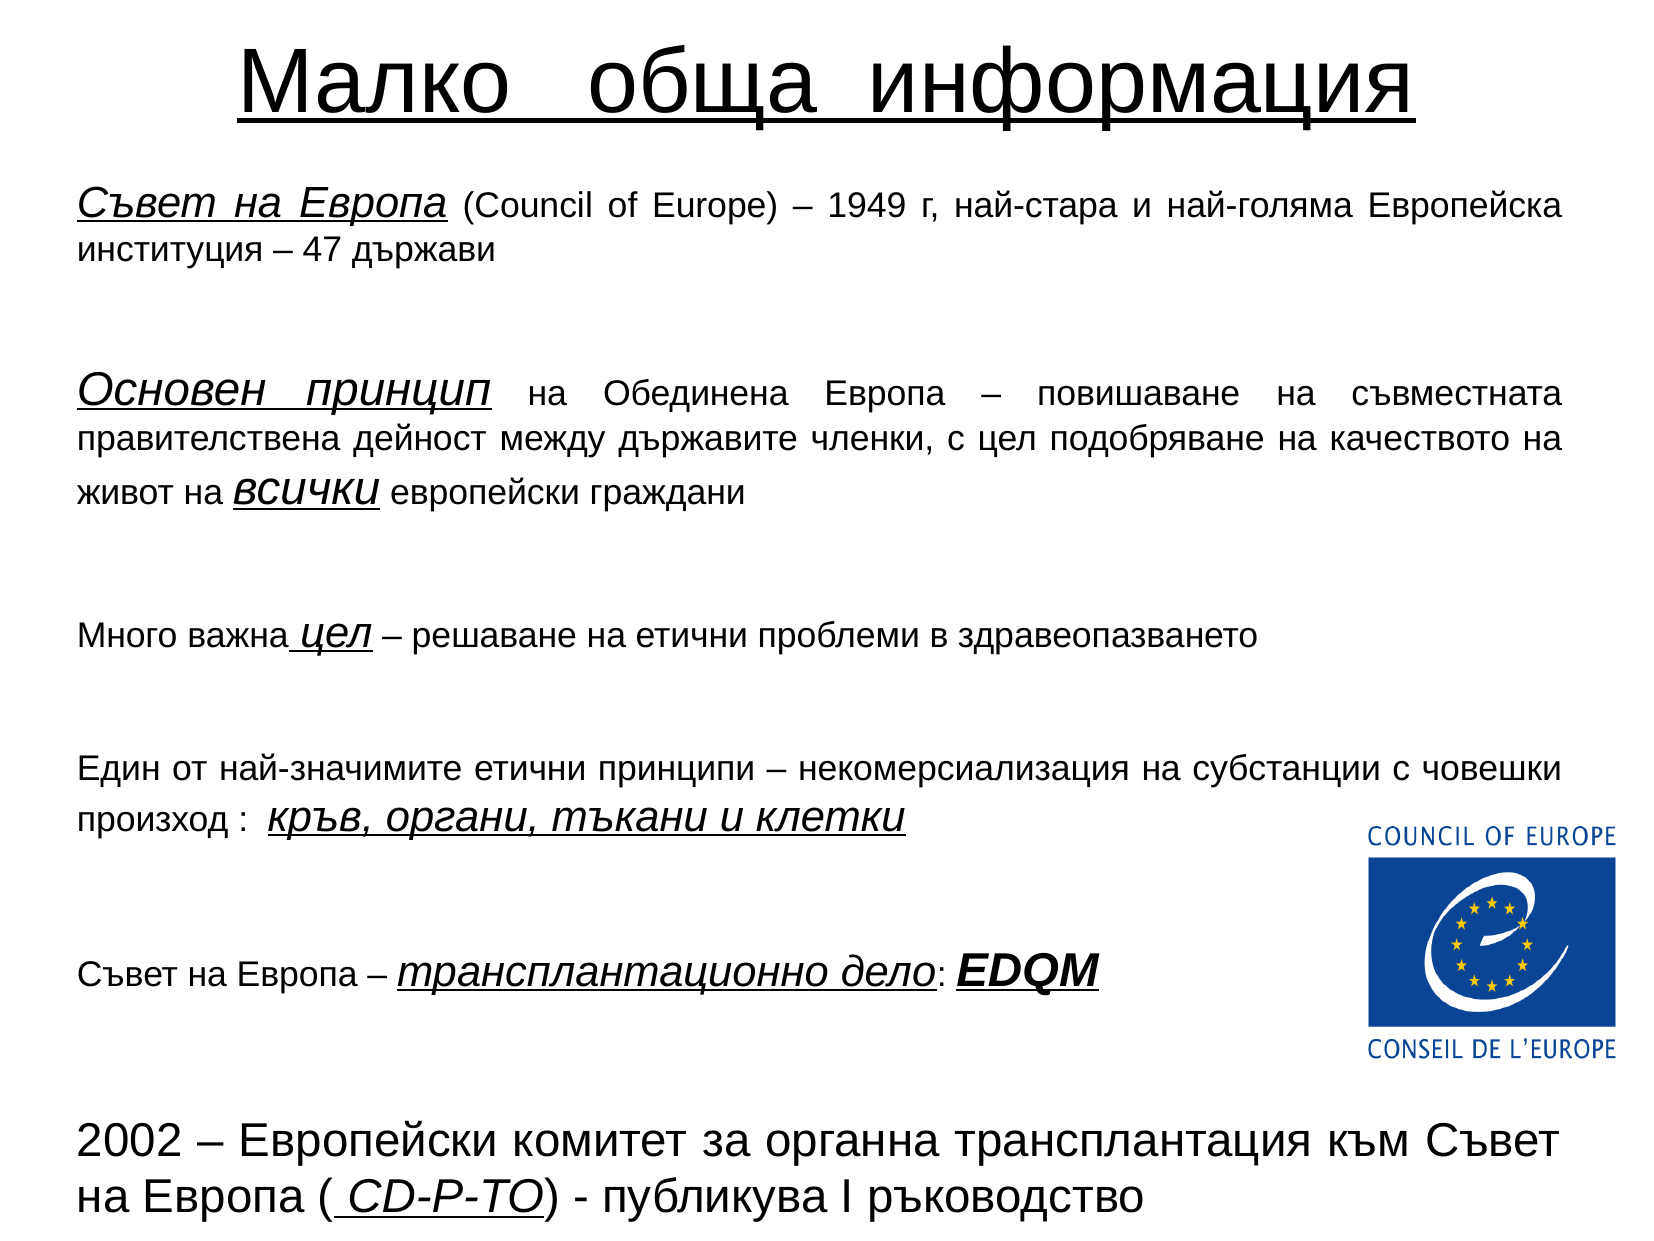

# Малко обща информация
Съвет на Европа (Council of Europe) – 1949 г, най-стара и най-голяма Европейска институция – 47 държави
Основен принцип на Обединена Европа – повишаване на съвместната правителствена дейност между държавите членки, с цел подобряване на качеството на живот на всички европейски граждани
Много важна цел – решаване на етични проблеми в здравеопазването
Един от най-значимите етични принципи – некомерсиализация на субстанции с човешки произход : кръв, органи, тъкани и клетки
Съвет на Европа – трансплантационно дело: EDQM
2002 – Европейски комитет за органна трансплантация към Съвет на Европа ( CD-P-TO) - публикува I ръководство